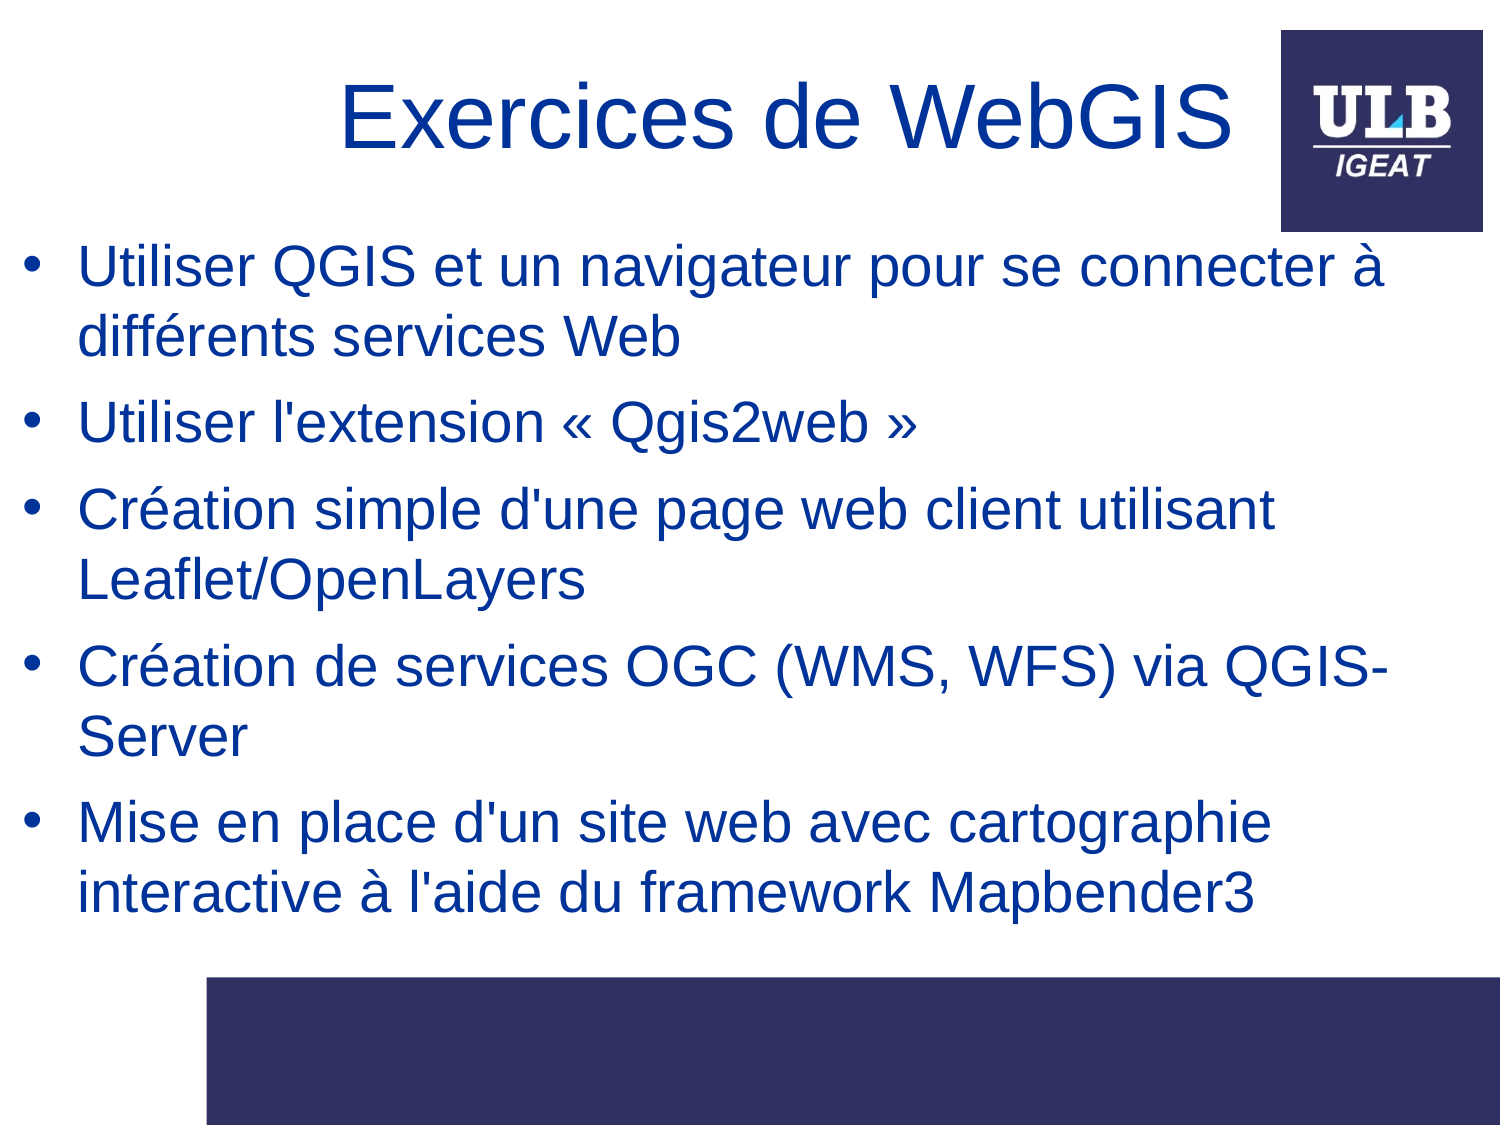

Exercices de WebGIS
Utiliser QGIS et un navigateur pour se connecter à différents services Web
Utiliser l'extension « Qgis2web »
Création simple d'une page web client utilisant Leaflet/OpenLayers
Création de services OGC (WMS, WFS) via QGIS-Server
Mise en place d'un site web avec cartographie interactive à l'aide du framework Mapbender3